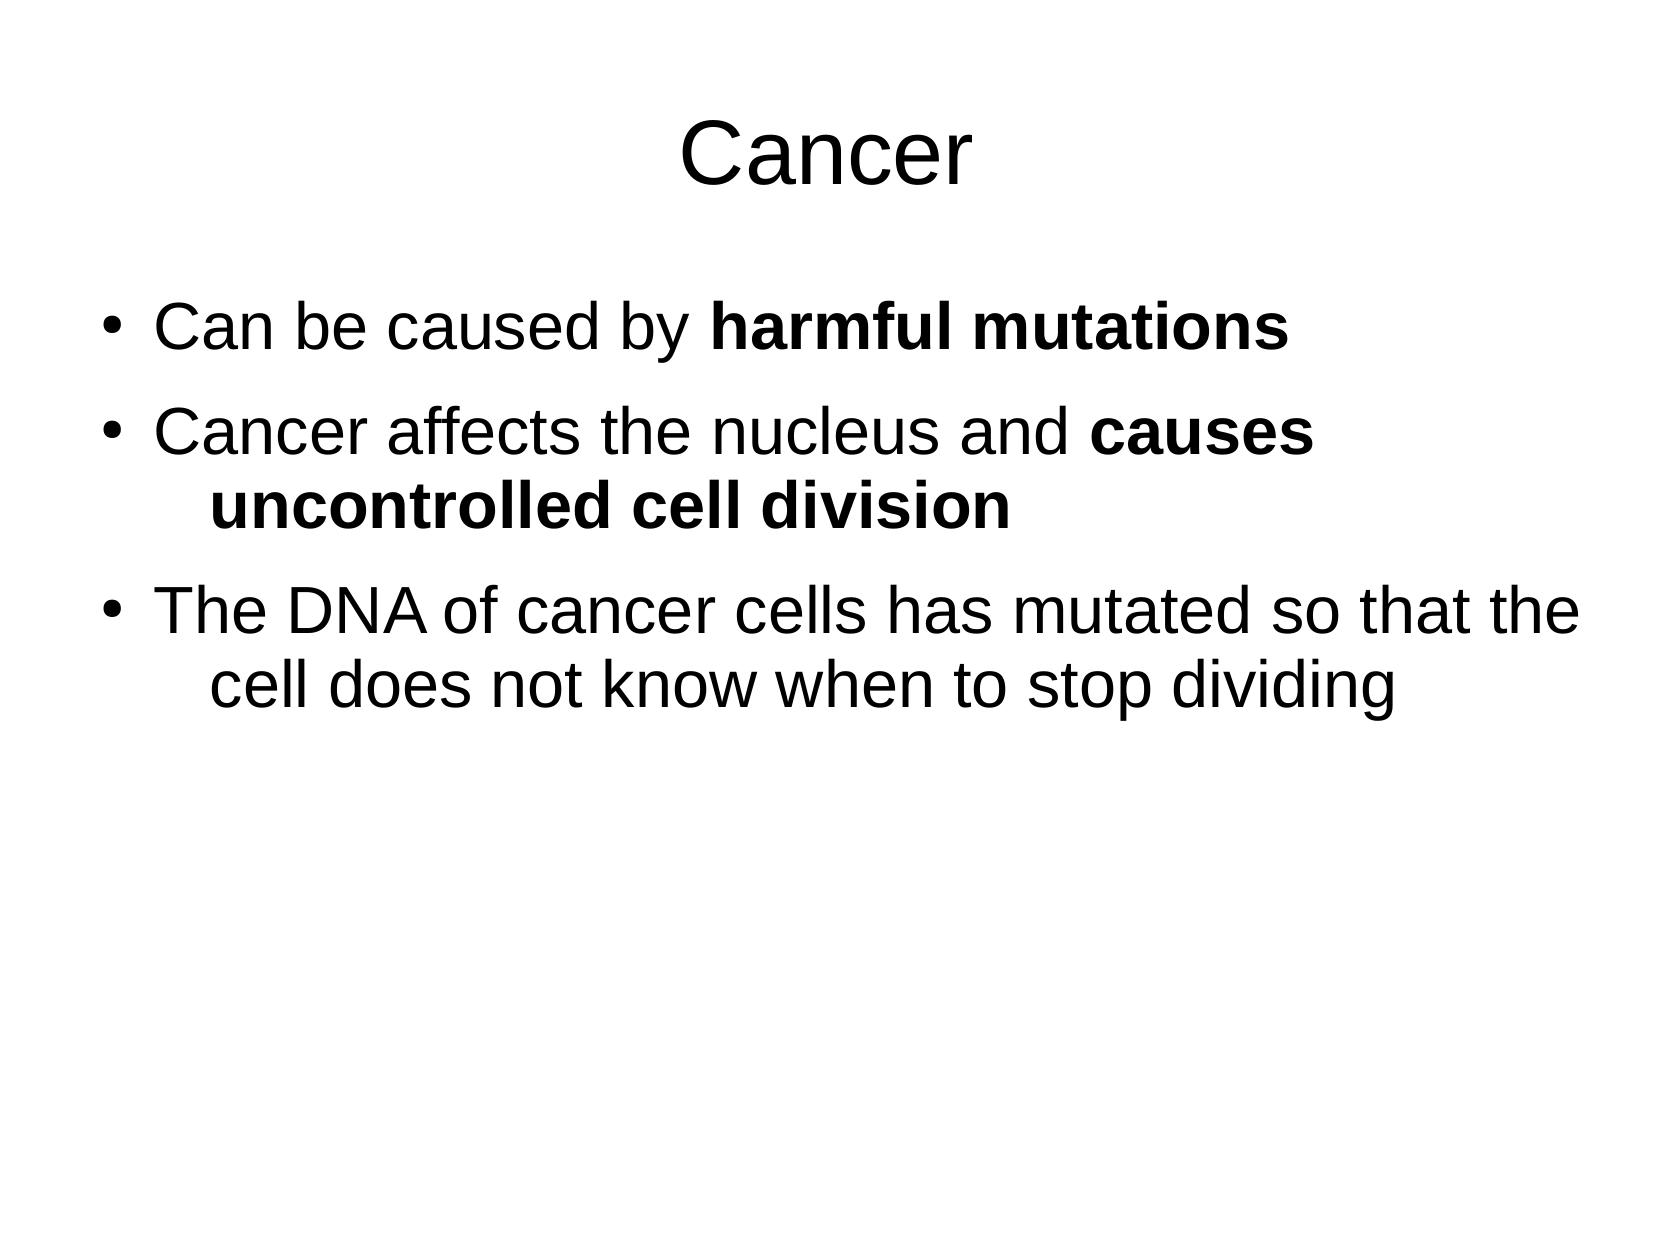

Cancer
# Can be caused by harmful mutations
Cancer affects the nucleus and causes uncontrolled cell division
The DNA of cancer cells has mutated so that the cell does not know when to stop dividing